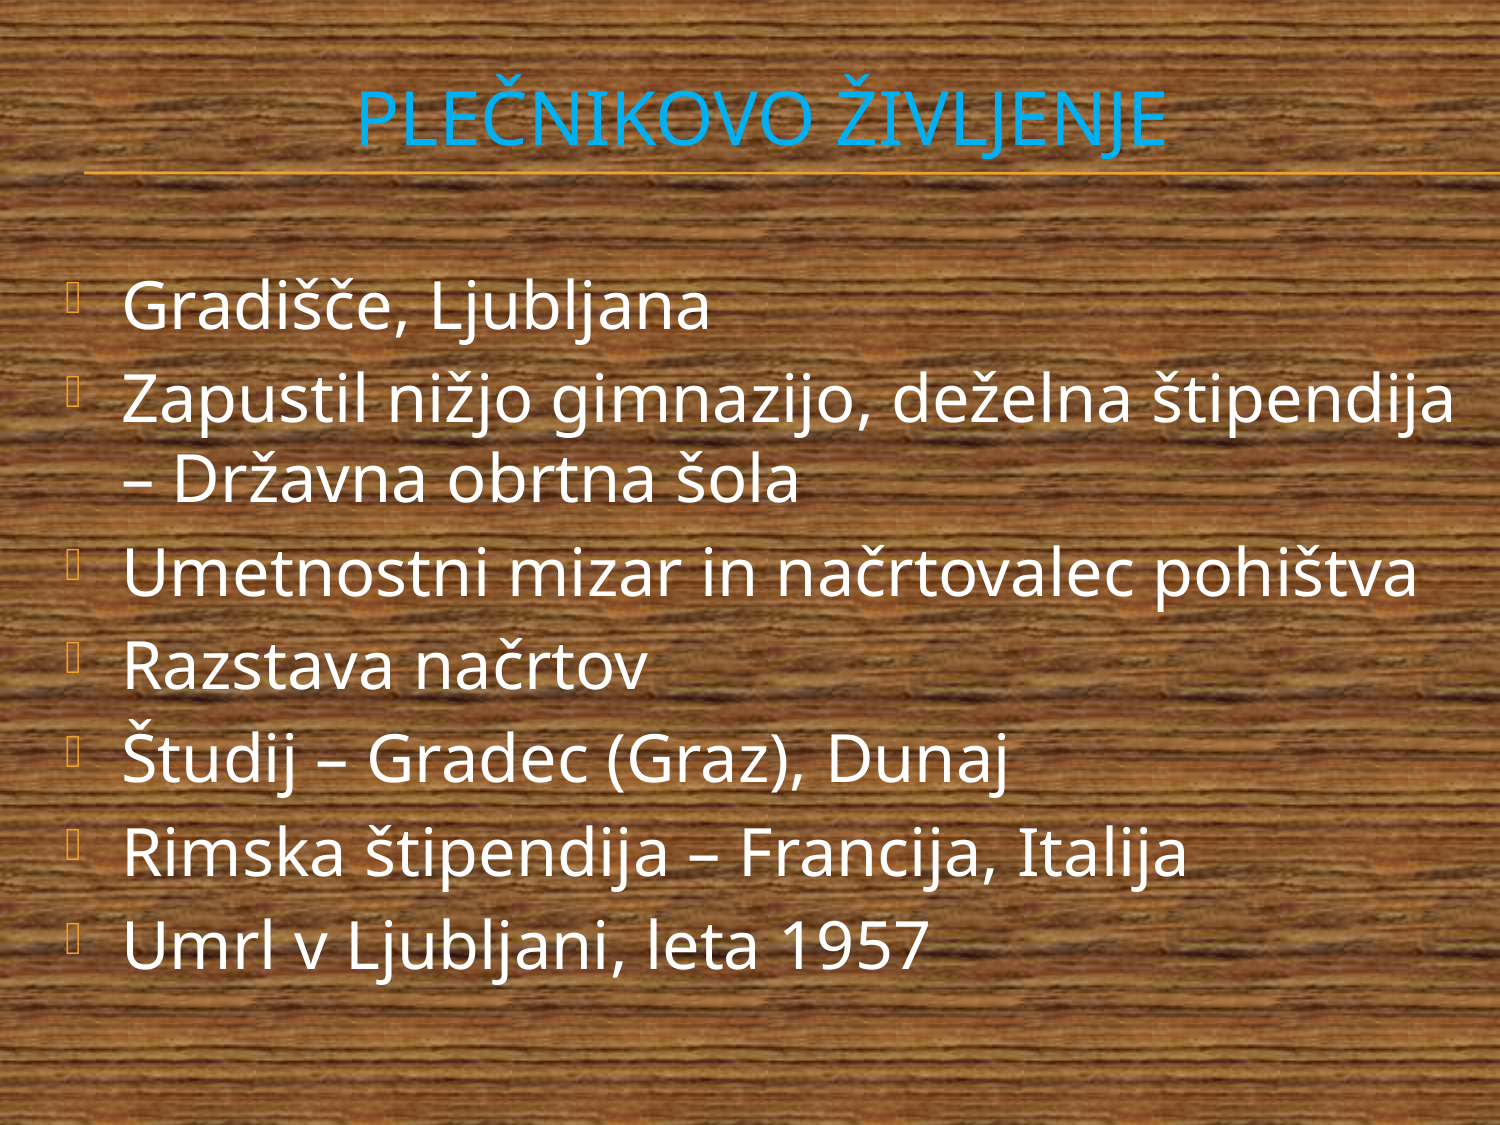

# PLEČNIKOVO ŽIVLJENJE
Gradišče, Ljubljana
Zapustil nižjo gimnazijo, deželna štipendija – Državna obrtna šola
Umetnostni mizar in načrtovalec pohištva
Razstava načrtov
Študij – Gradec (Graz), Dunaj
Rimska štipendija – Francija, Italija
Umrl v Ljubljani, leta 1957